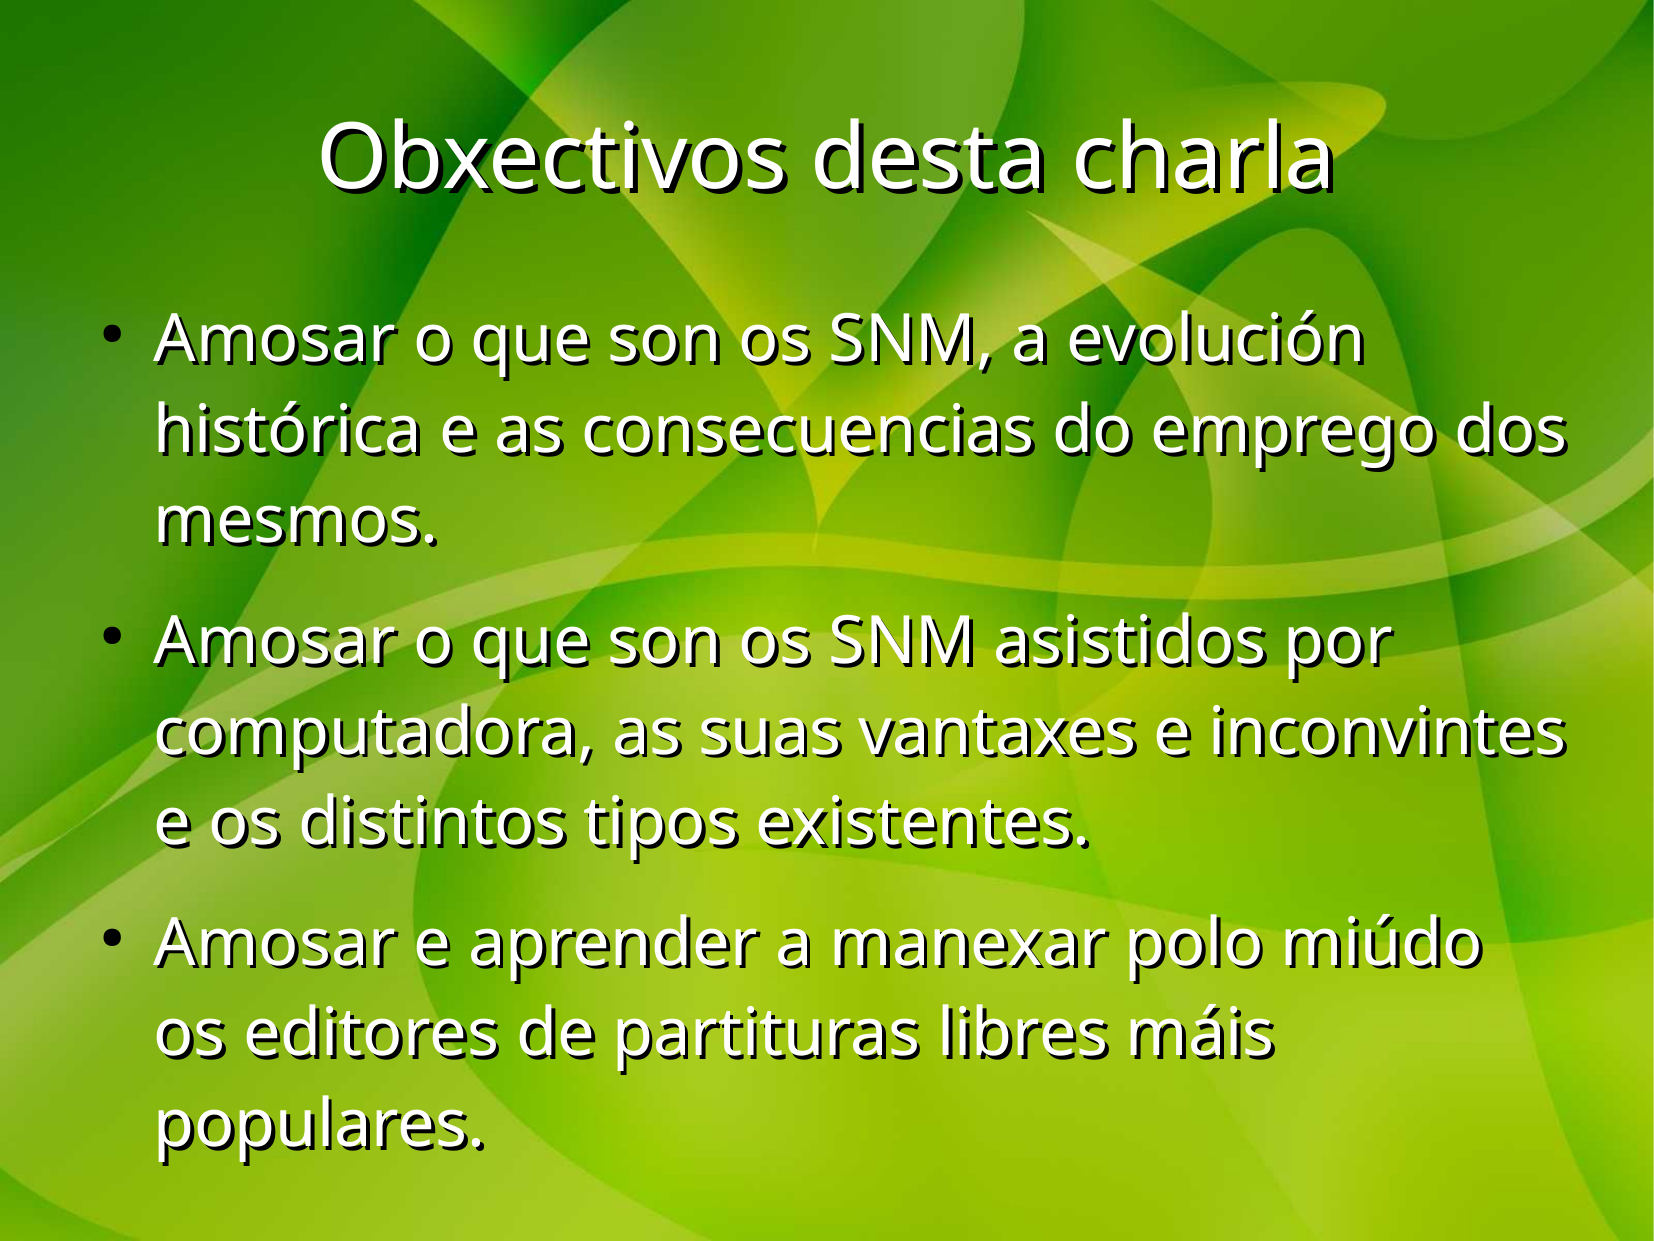

# Obxectivos desta charla
Amosar o que son os SNM, a evolución histórica e as consecuencias do emprego dos mesmos.
Amosar o que son os SNM asistidos por computadora, as suas vantaxes e inconvintes e os distintos tipos existentes.
Amosar e aprender a manexar polo miúdo os editores de partituras libres máis populares.